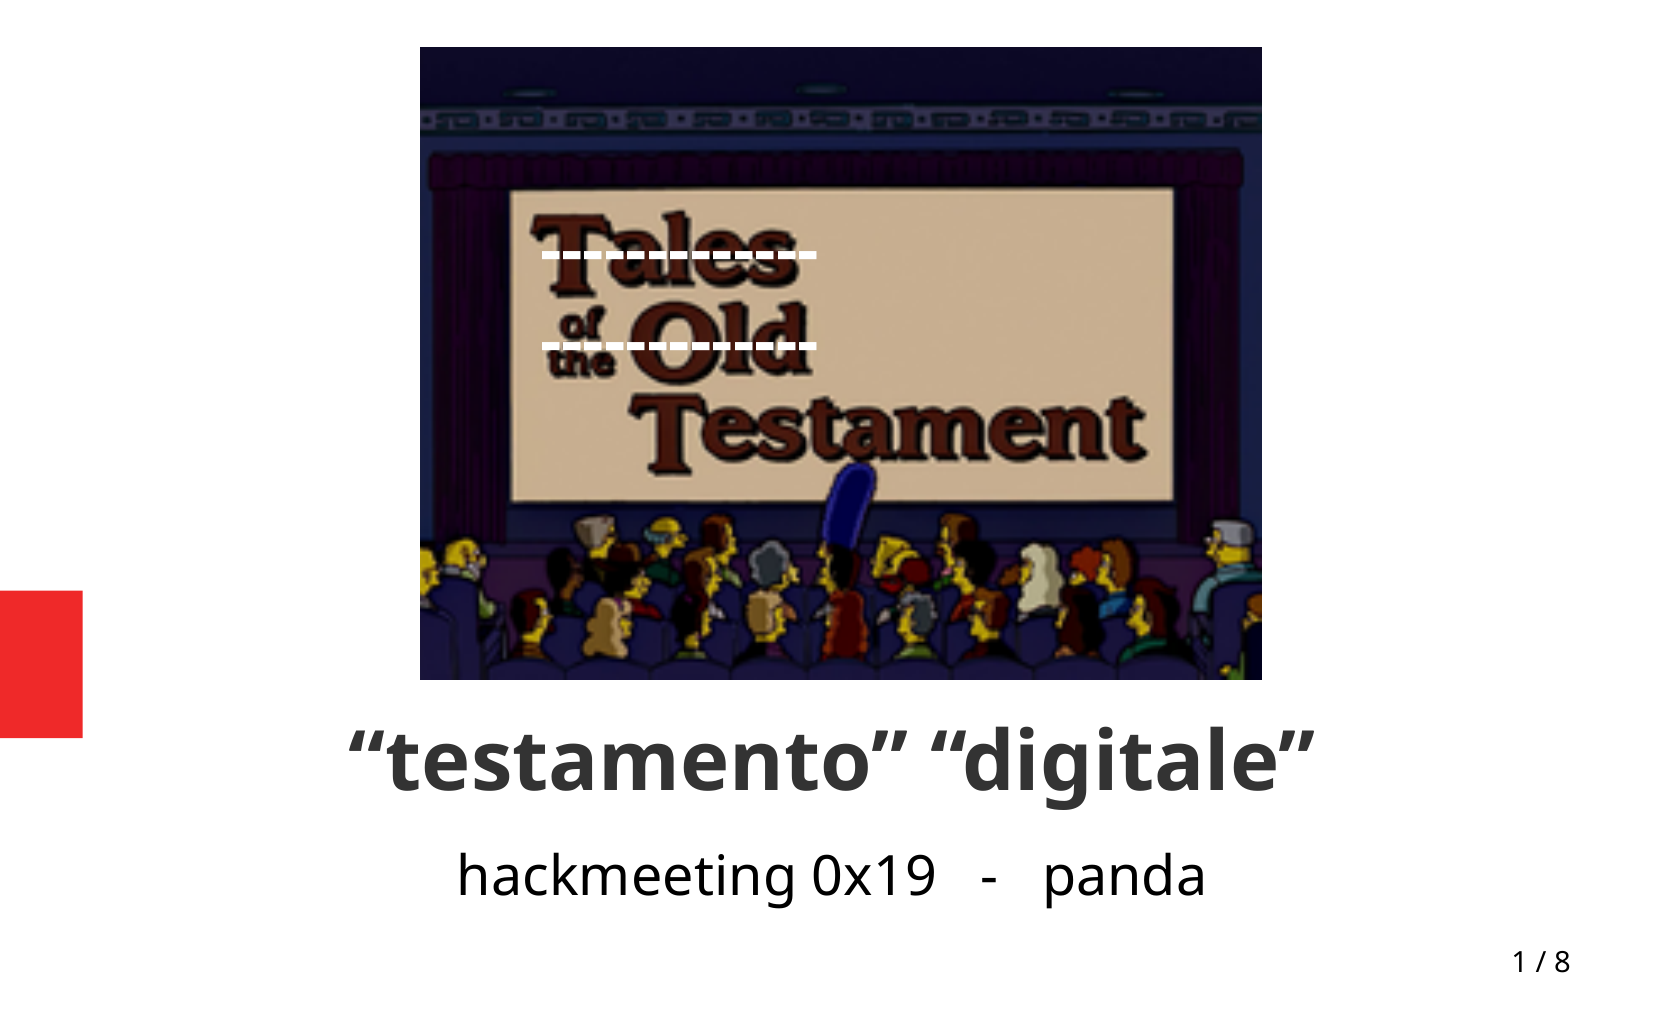

-------------
-------------
# “testamento” “digitale”
hackmeeting 0x19 - panda
1